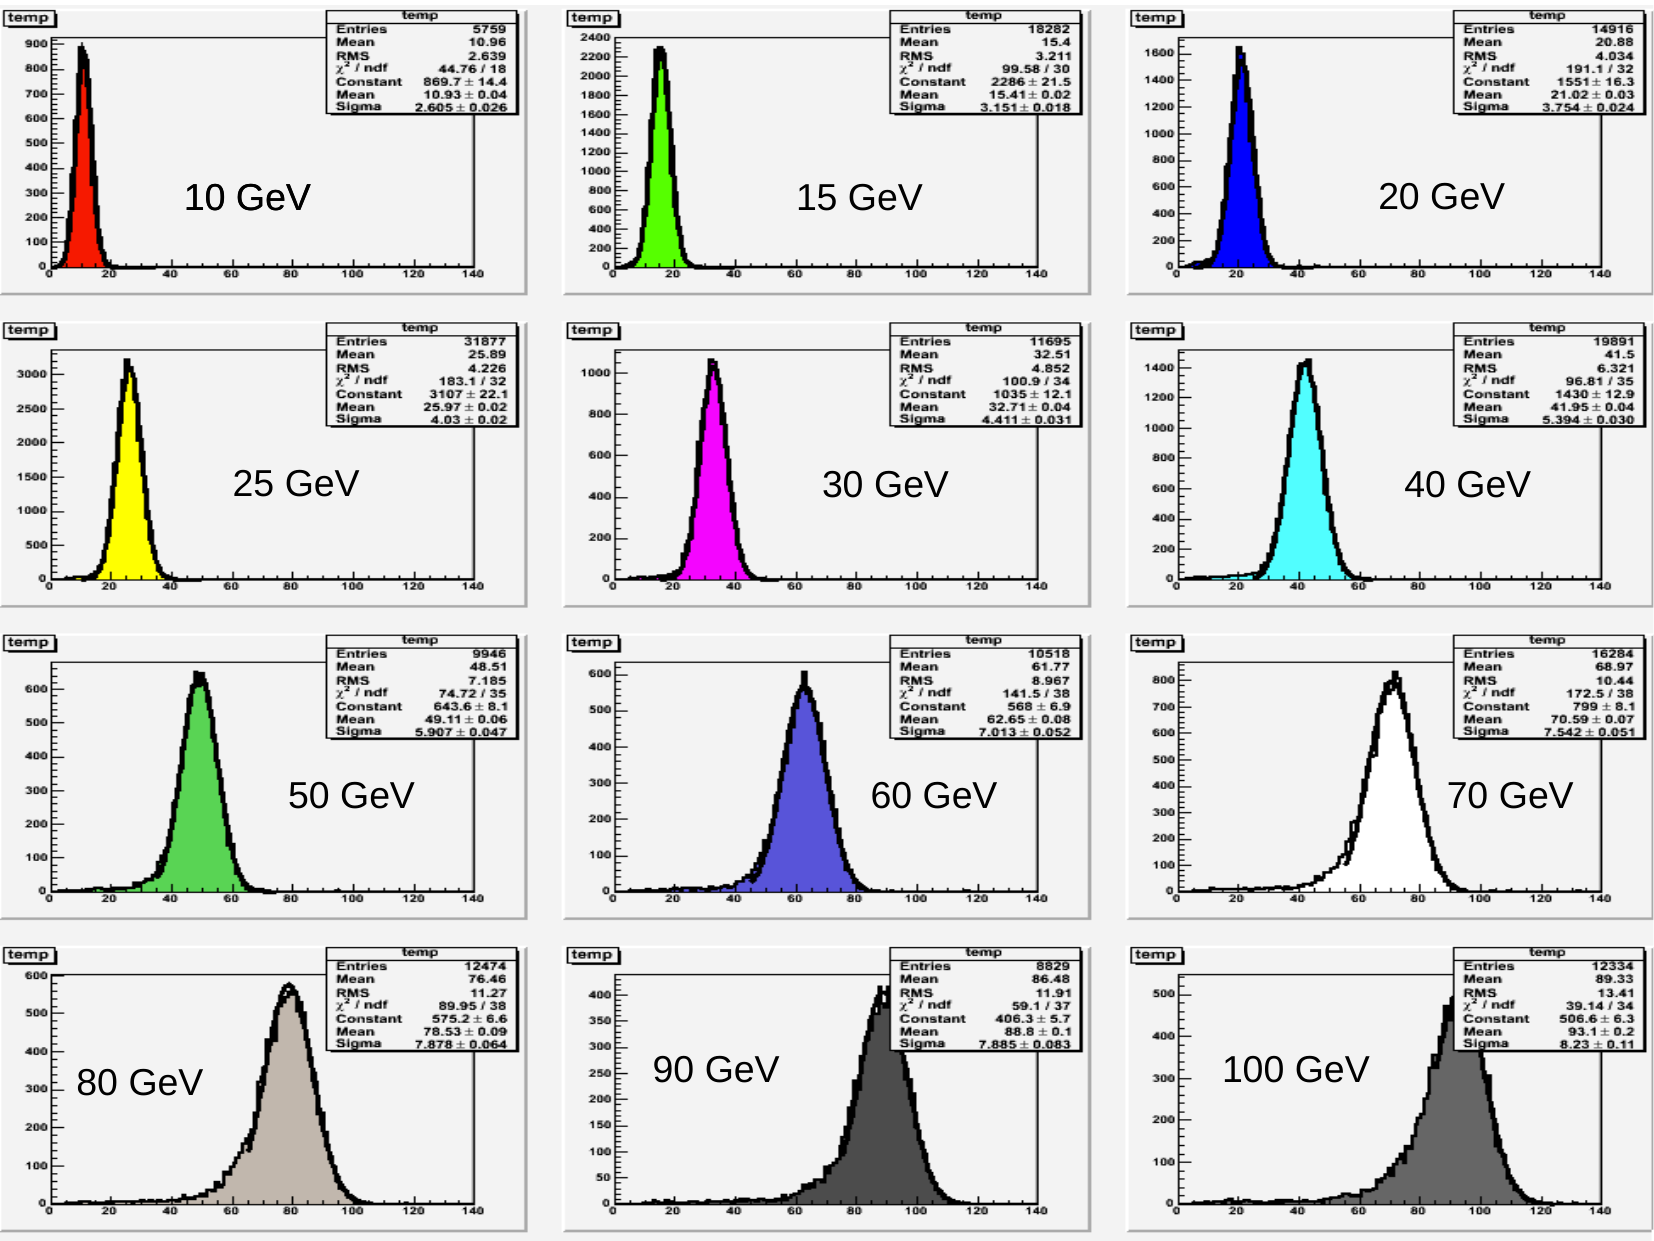

20 GeV
10 GeV
10 GeV
15 GeV
25 GeV
30 GeV
40 GeV
50 GeV
60 GeV
70 GeV
90 GeV
100 GeV
80 GeV
Vincent.Boudry@in2p3.fr
SDHCAL 1st results, LCWS'12
32